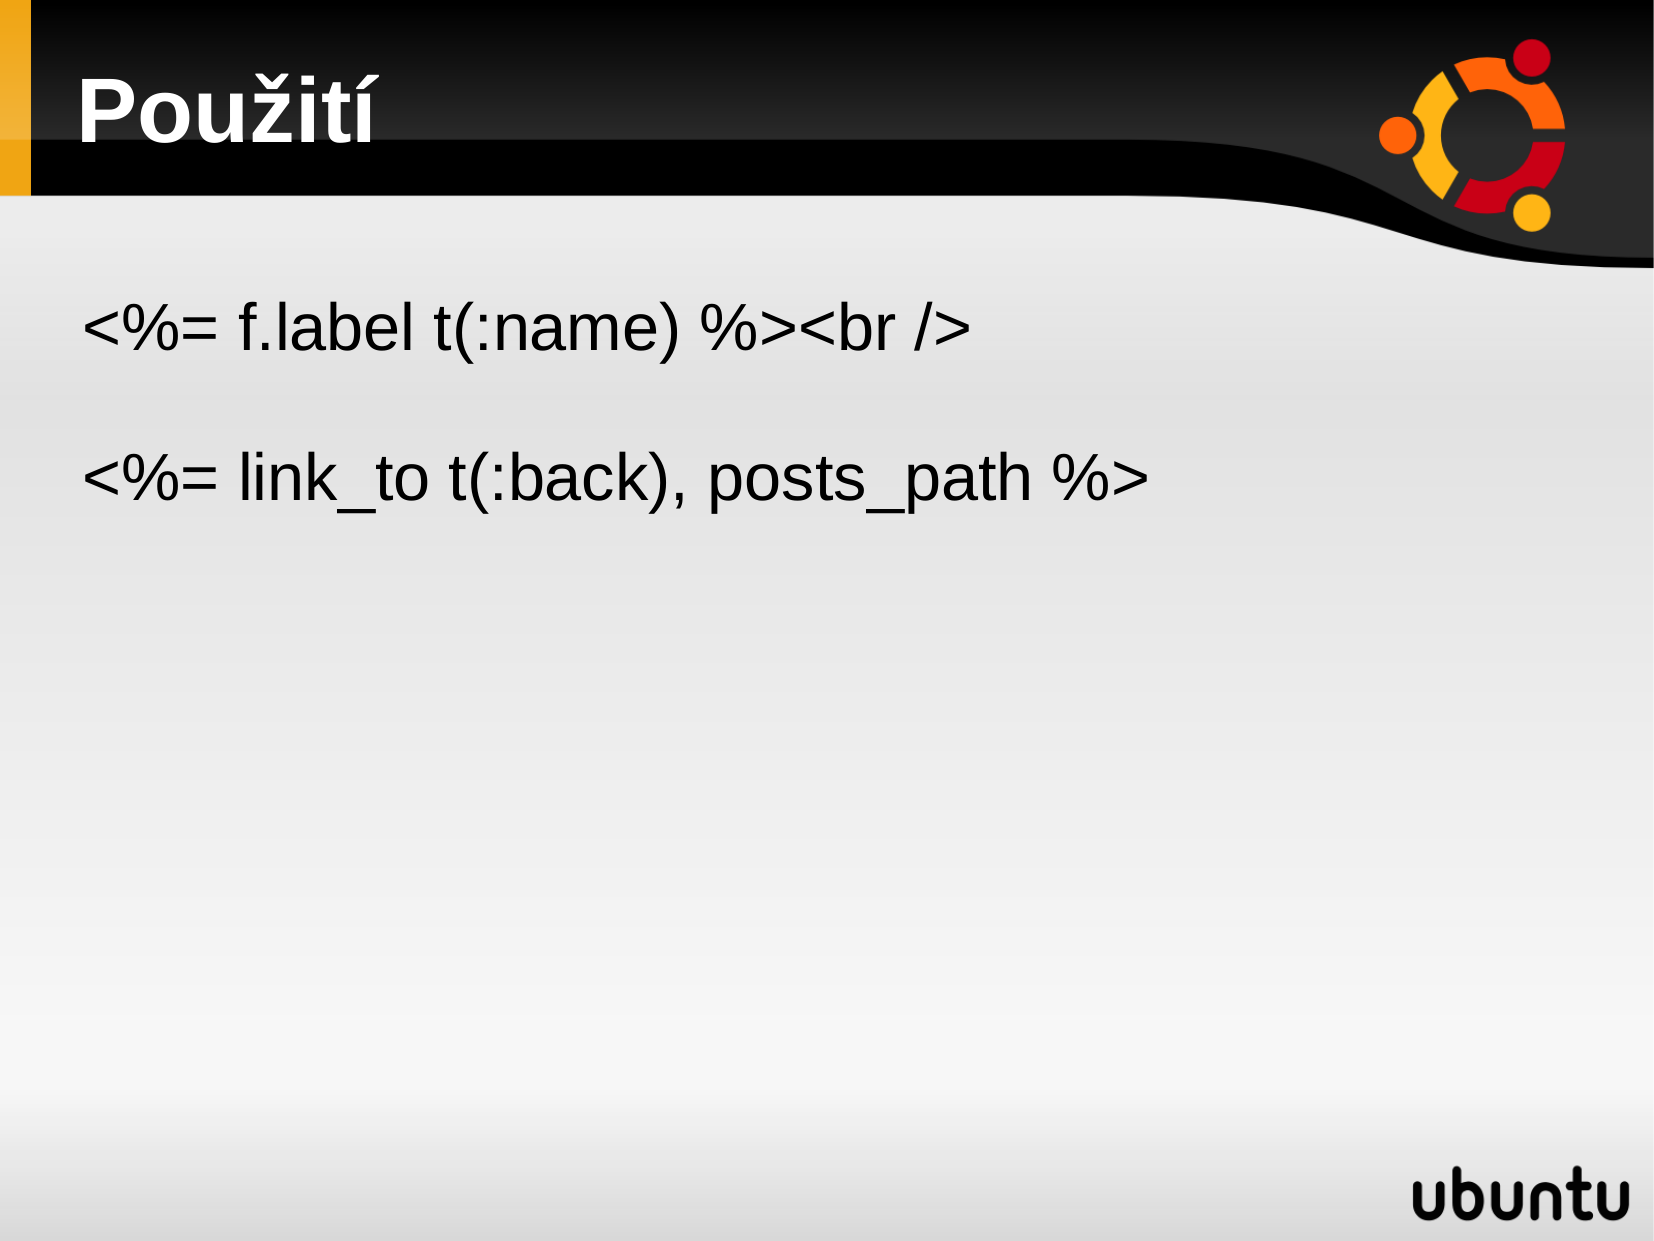

# Použití
<%= f.label t(:name) %><br />
<%= link_to t(:back), posts_path %>